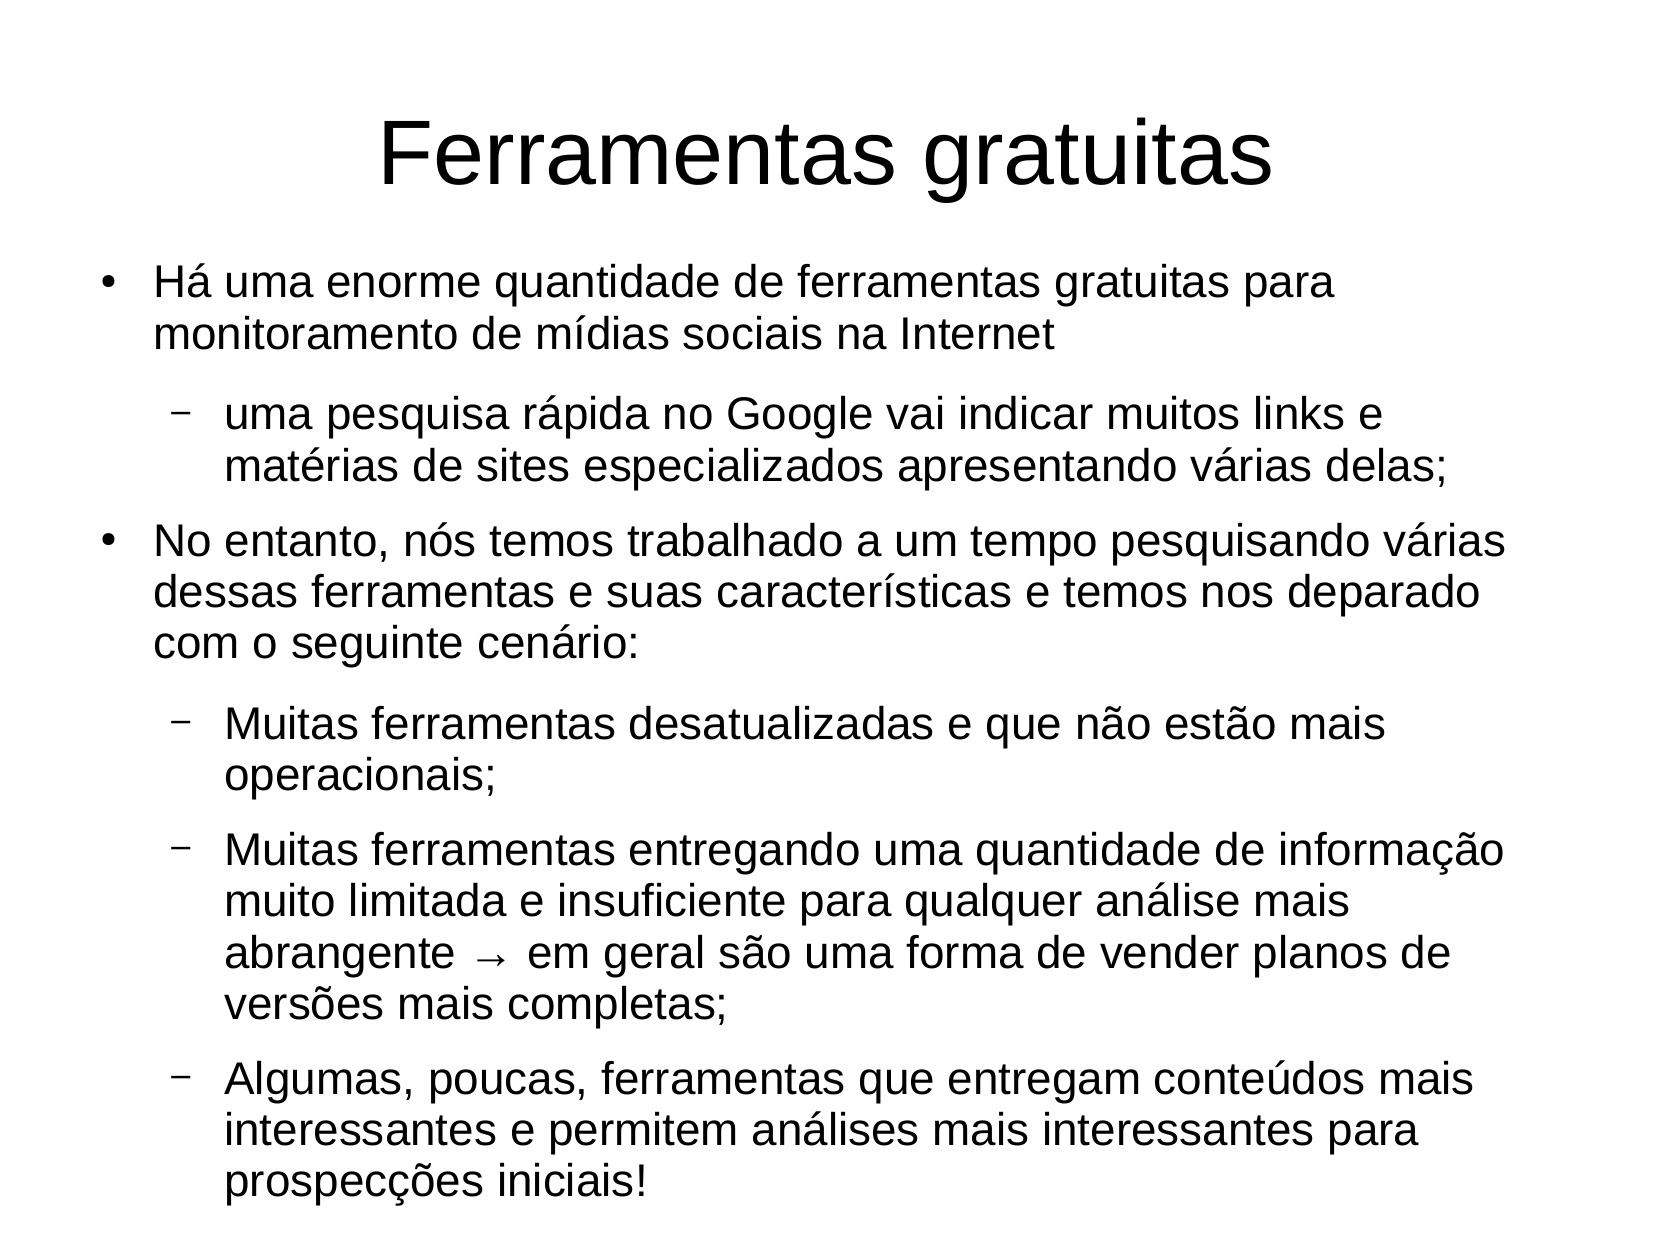

# Ferramentas gratuitas
Há uma enorme quantidade de ferramentas gratuitas para monitoramento de mídias sociais na Internet
uma pesquisa rápida no Google vai indicar muitos links e matérias de sites especializados apresentando várias delas;
No entanto, nós temos trabalhado a um tempo pesquisando várias dessas ferramentas e suas características e temos nos deparado com o seguinte cenário:
Muitas ferramentas desatualizadas e que não estão mais operacionais;
Muitas ferramentas entregando uma quantidade de informação muito limitada e insuficiente para qualquer análise mais abrangente → em geral são uma forma de vender planos de versões mais completas;
Algumas, poucas, ferramentas que entregam conteúdos mais interessantes e permitem análises mais interessantes para prospecções iniciais!